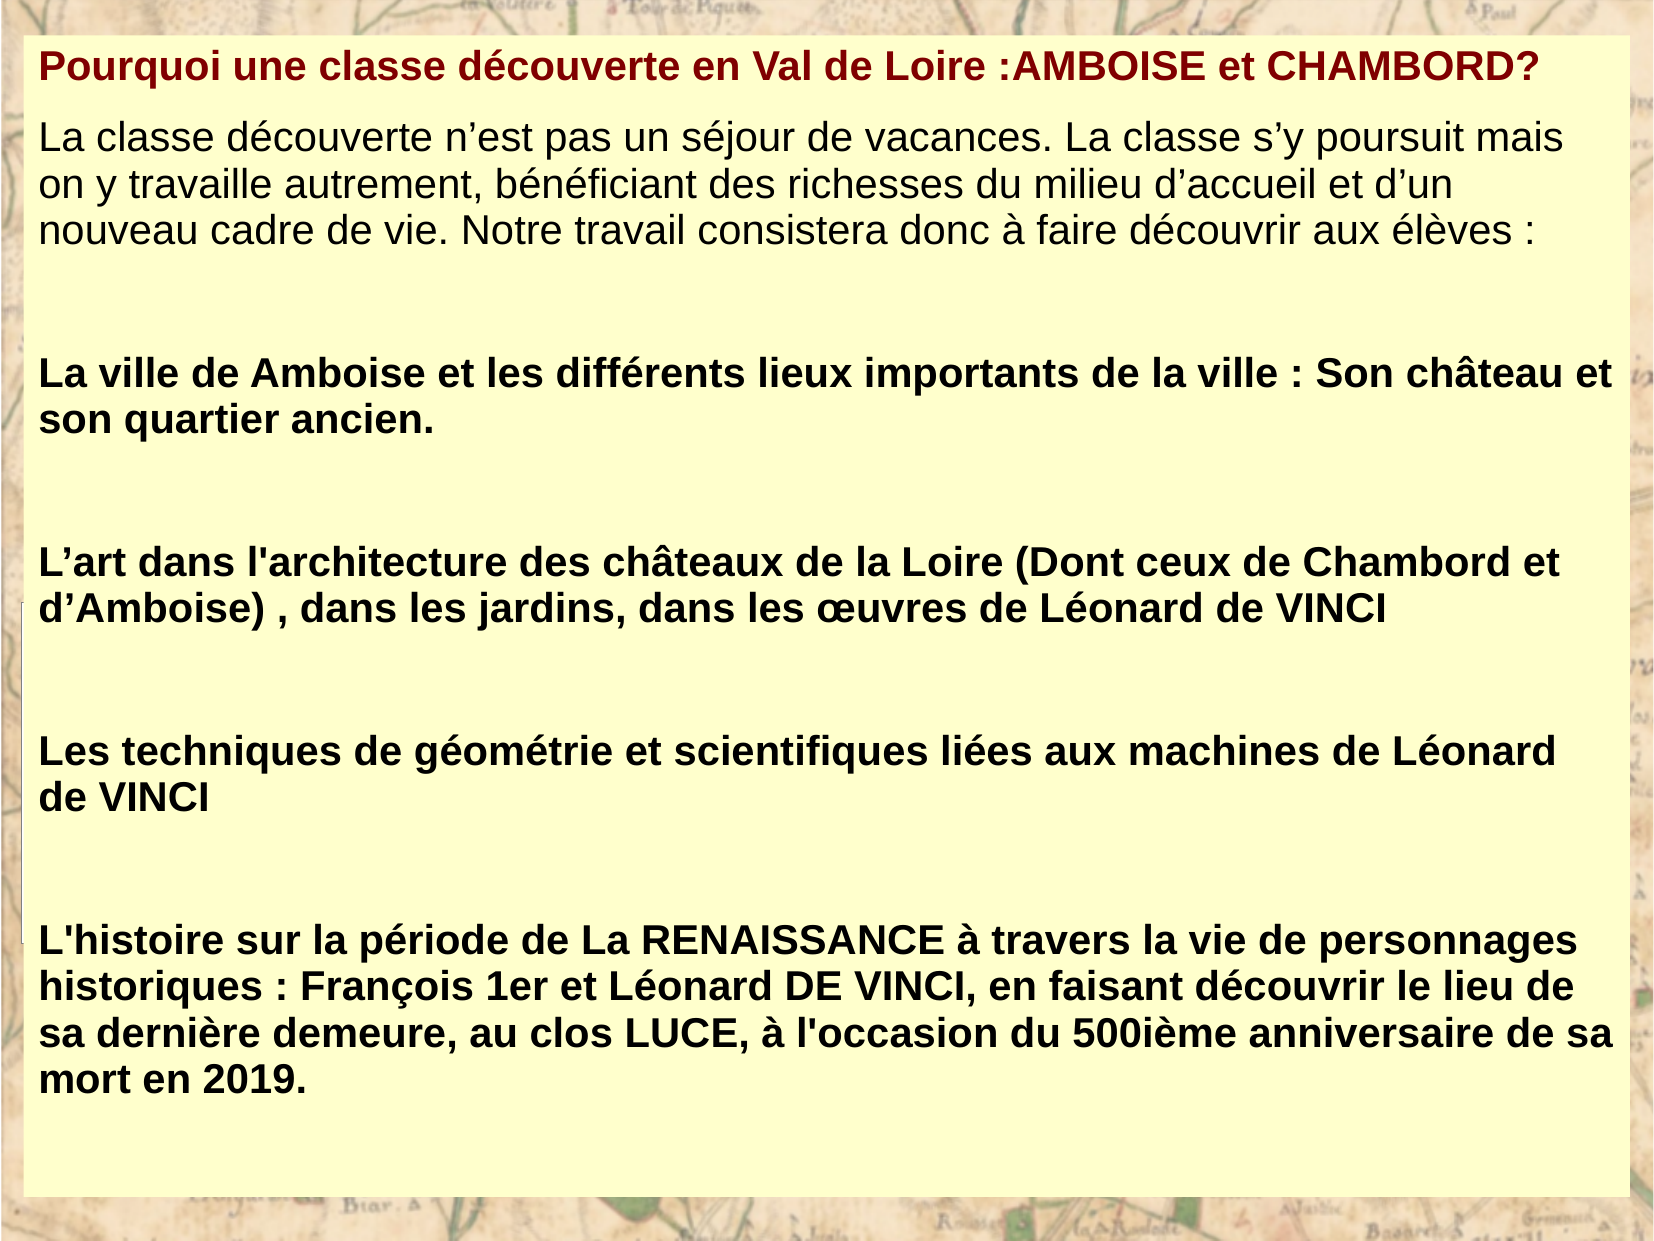

Pourquoi une classe découverte en Val de Loire :AMBOISE et CHAMBORD?
La classe découverte n’est pas un séjour de vacances. La classe s’y poursuit mais on y travaille autrement, bénéficiant des richesses du milieu d’accueil et d’un nouveau cadre de vie. Notre travail consistera donc à faire découvrir aux élèves :
La ville de Amboise et les différents lieux importants de la ville : Son château et son quartier ancien.
L’art dans l'architecture des châteaux de la Loire (Dont ceux de Chambord et d’Amboise) , dans les jardins, dans les œuvres de Léonard de VINCI
Les techniques de géométrie et scientifiques liées aux machines de Léonard de VINCI
L'histoire sur la période de La RENAISSANCE à travers la vie de personnages historiques : François 1er et Léonard DE VINCI, en faisant découvrir le lieu de sa dernière demeure, au clos LUCE, à l'occasion du 500ième anniversaire de sa mort en 2019.